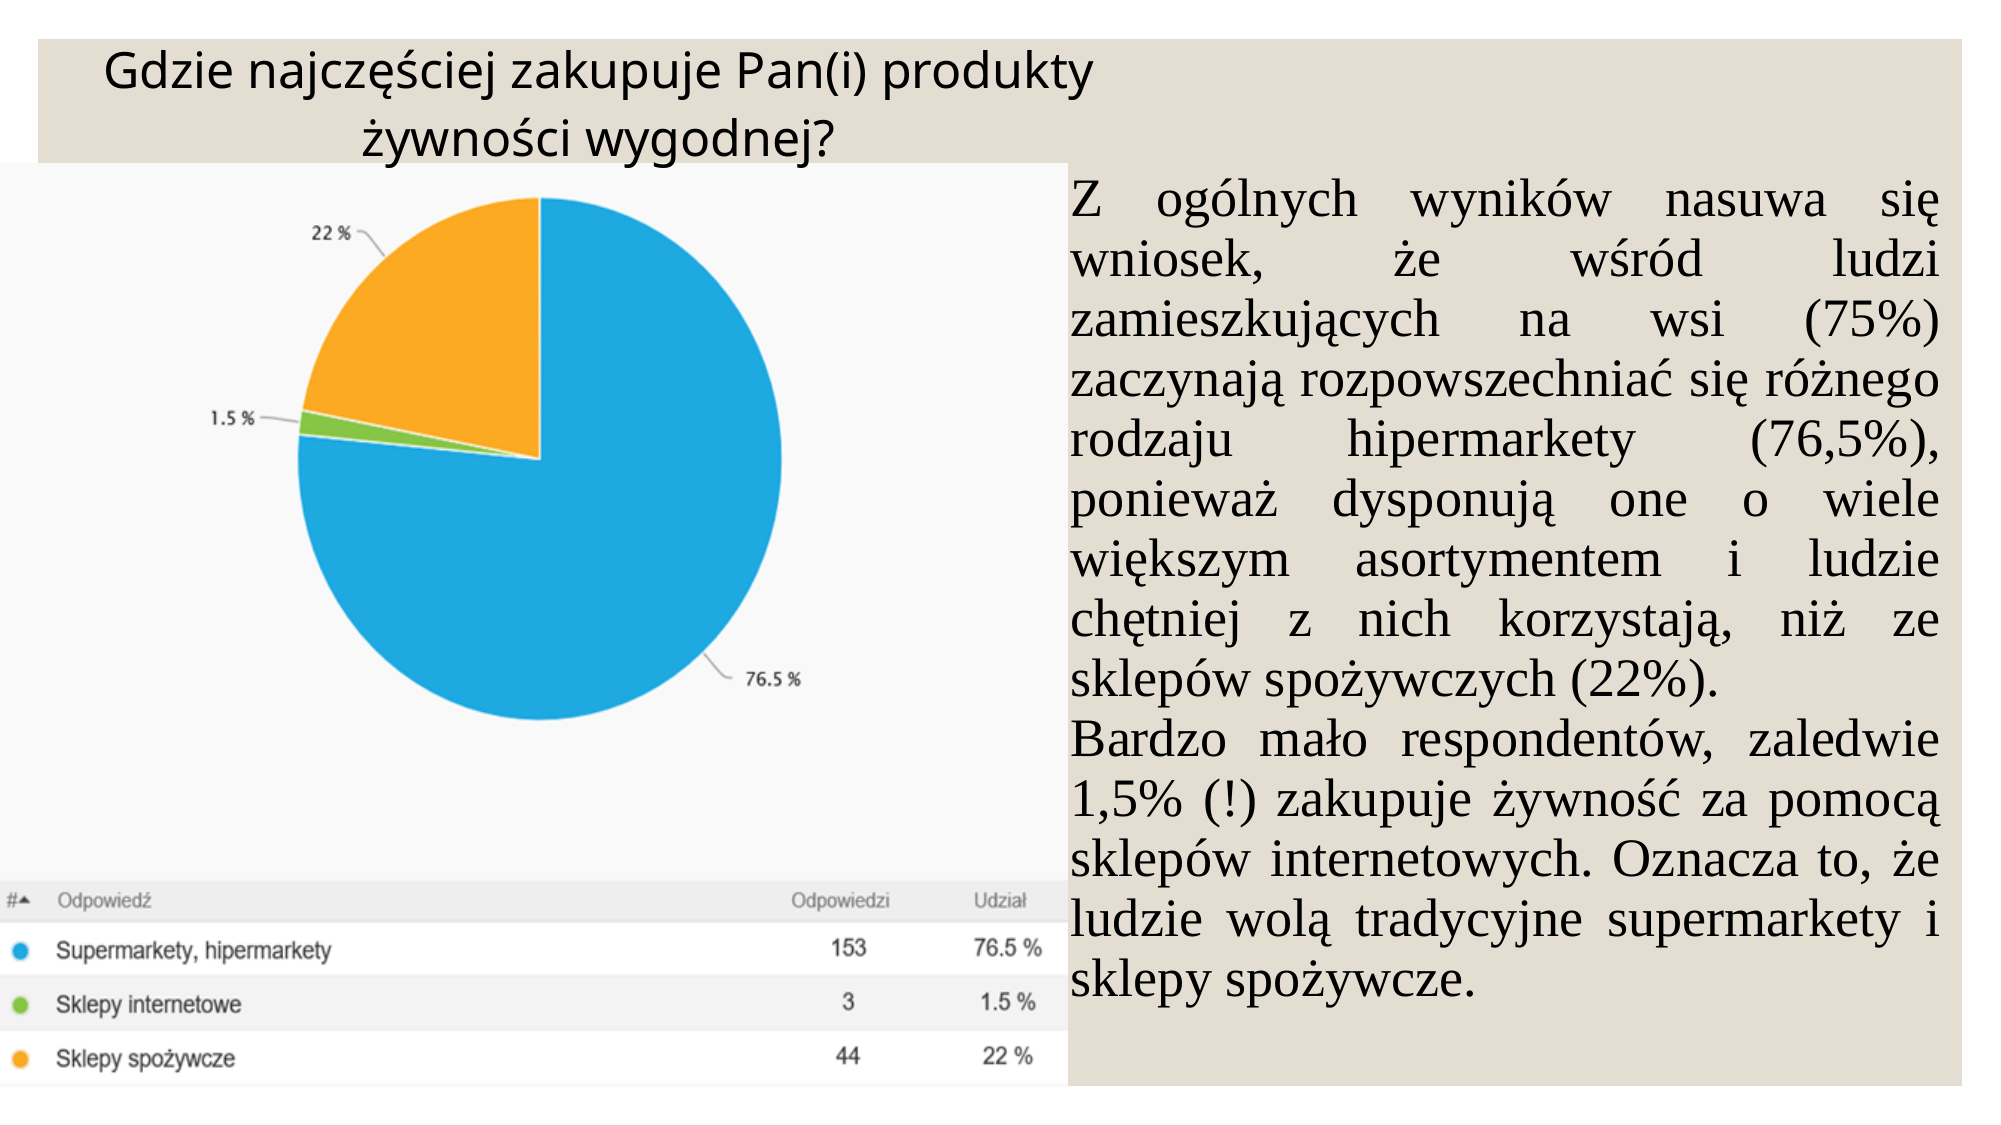

Gdzie najczęściej zakupuje Pan(i) produkty żywności wygodnej?
Z ogólnych wyników nasuwa się wniosek, że wśród ludzi zamieszkujących na wsi (75%) zaczynają rozpowszechniać się różnego rodzaju hipermarkety (76,5%), ponieważ dysponują one o wiele większym asortymentem i ludzie chętniej z nich korzystają, niż ze sklepów spożywczych (22%).
Bardzo mało respondentów, zaledwie 1,5% (!) zakupuje żywność za pomocą sklepów internetowych. Oznacza to, że ludzie wolą tradycyjne supermarkety i sklepy spożywcze.